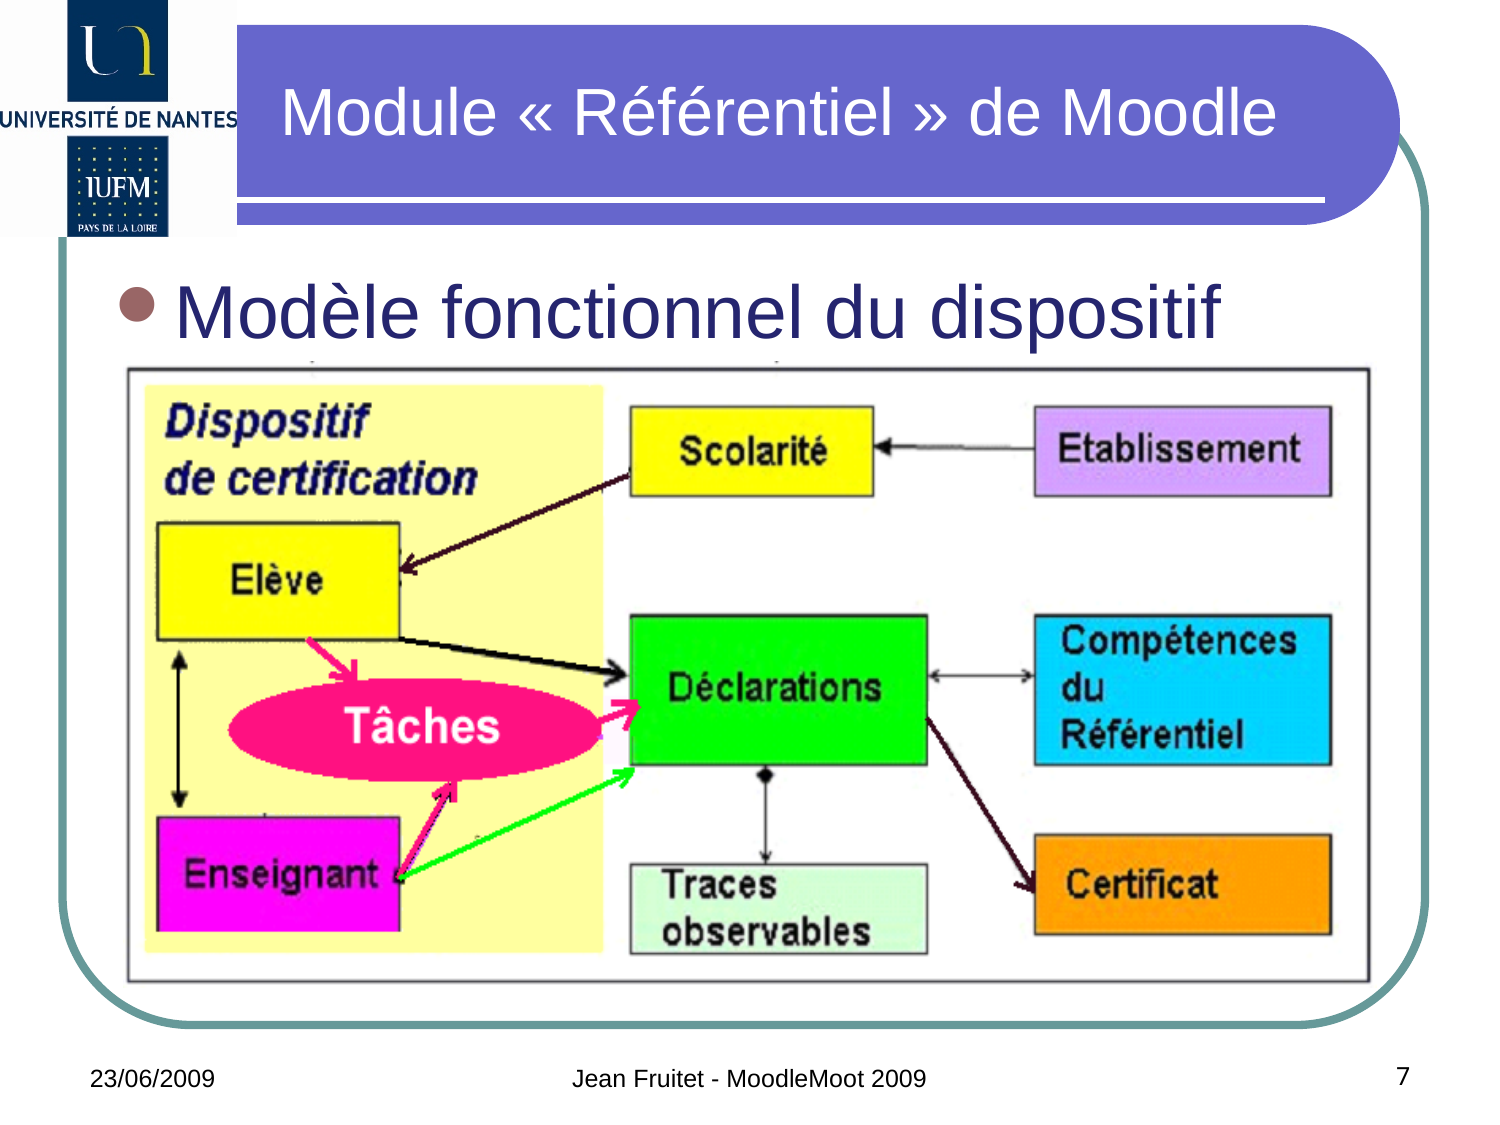

# Module « Référentiel » de Moodle
Modèle fonctionnel du dispositif
23/06/2009
Jean Fruitet - MoodleMoot 2009
7